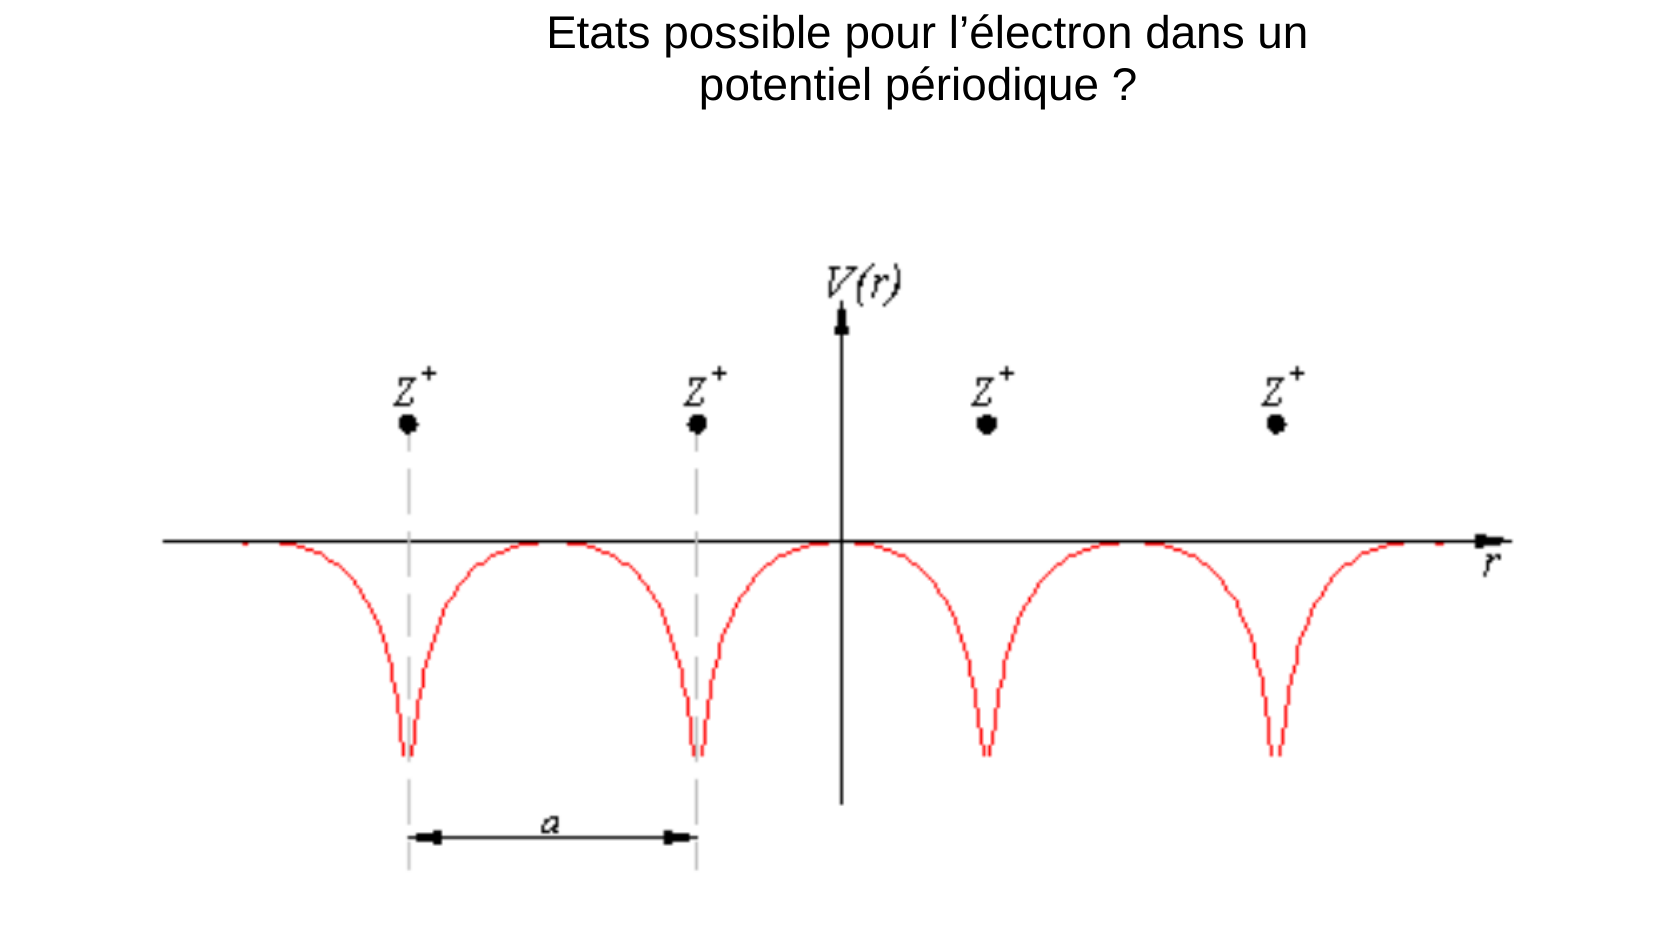

Etats possible pour l’électron dans un potentiel périodique ?